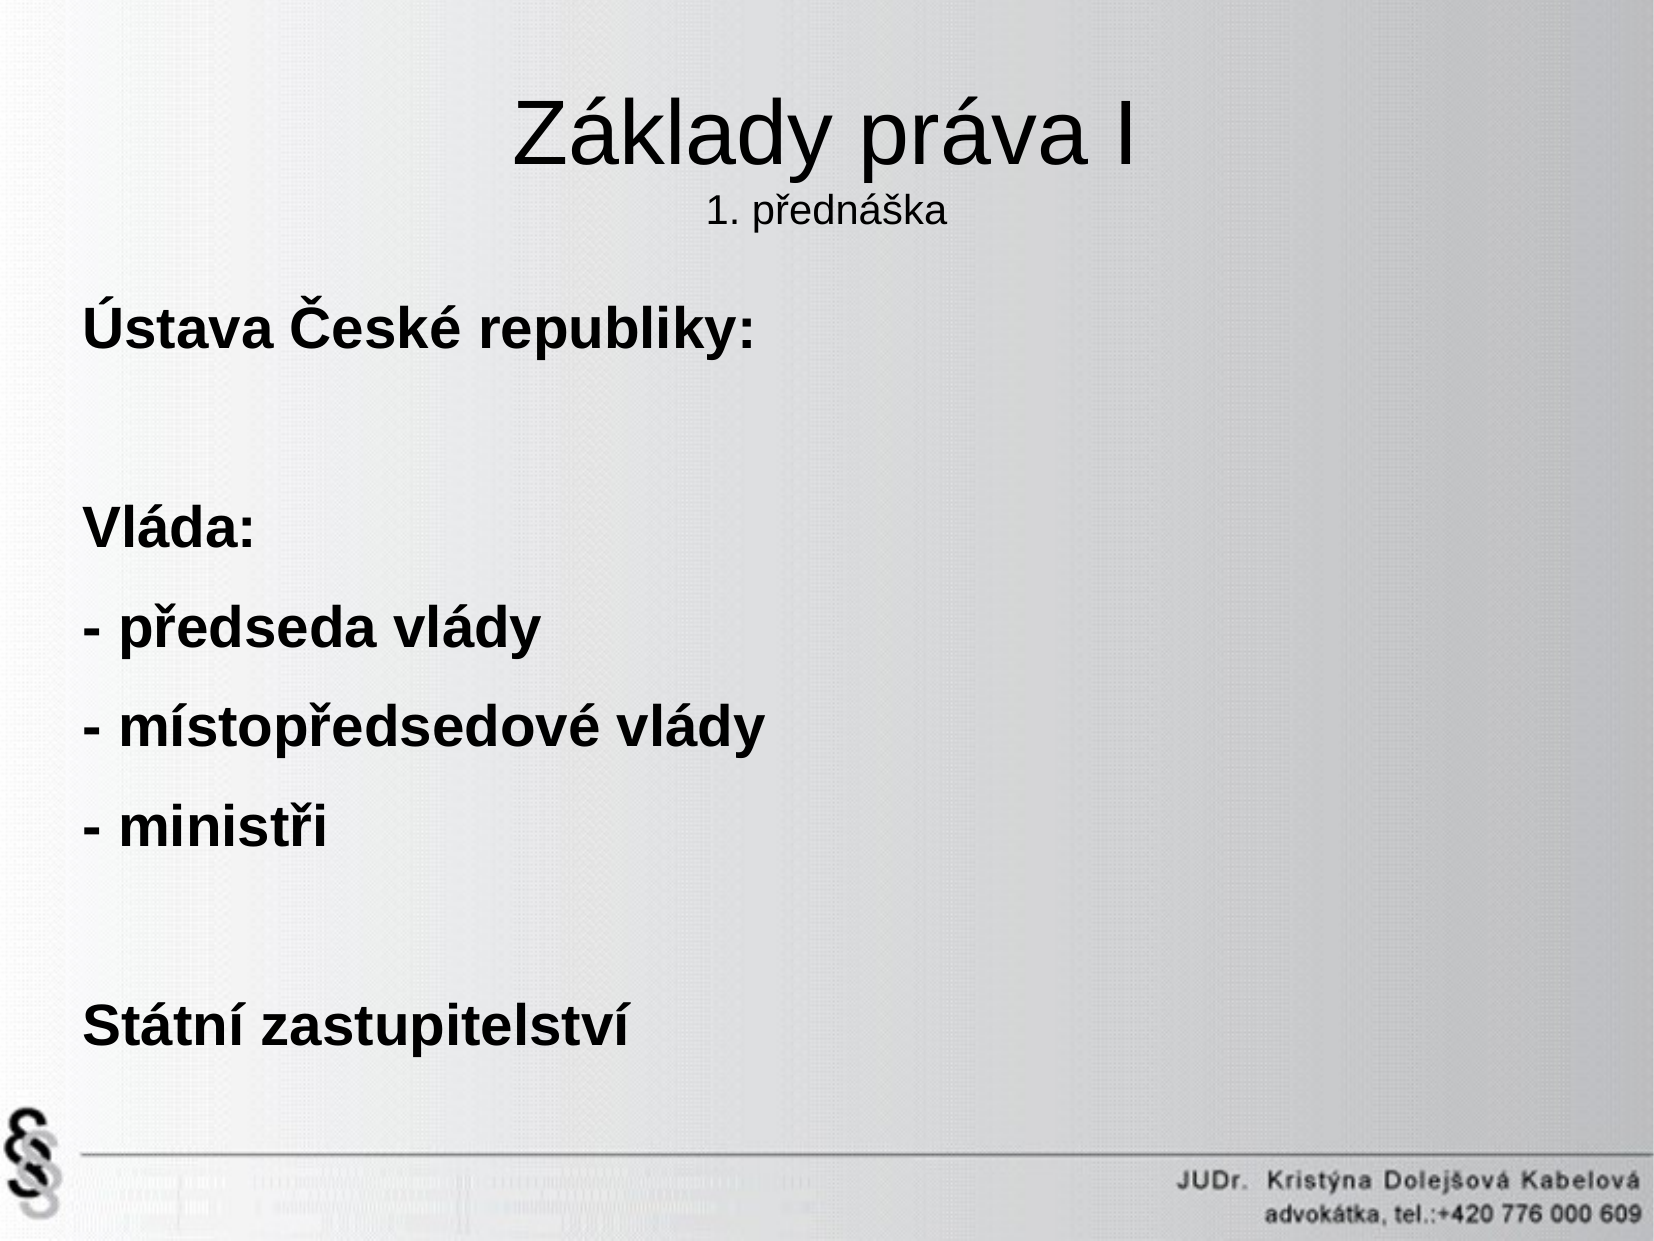

Základy práva I
1. přednáška
Ústava České republiky:
Vláda:
- předseda vlády
- místopředsedové vlády
- ministři
Státní zastupitelství